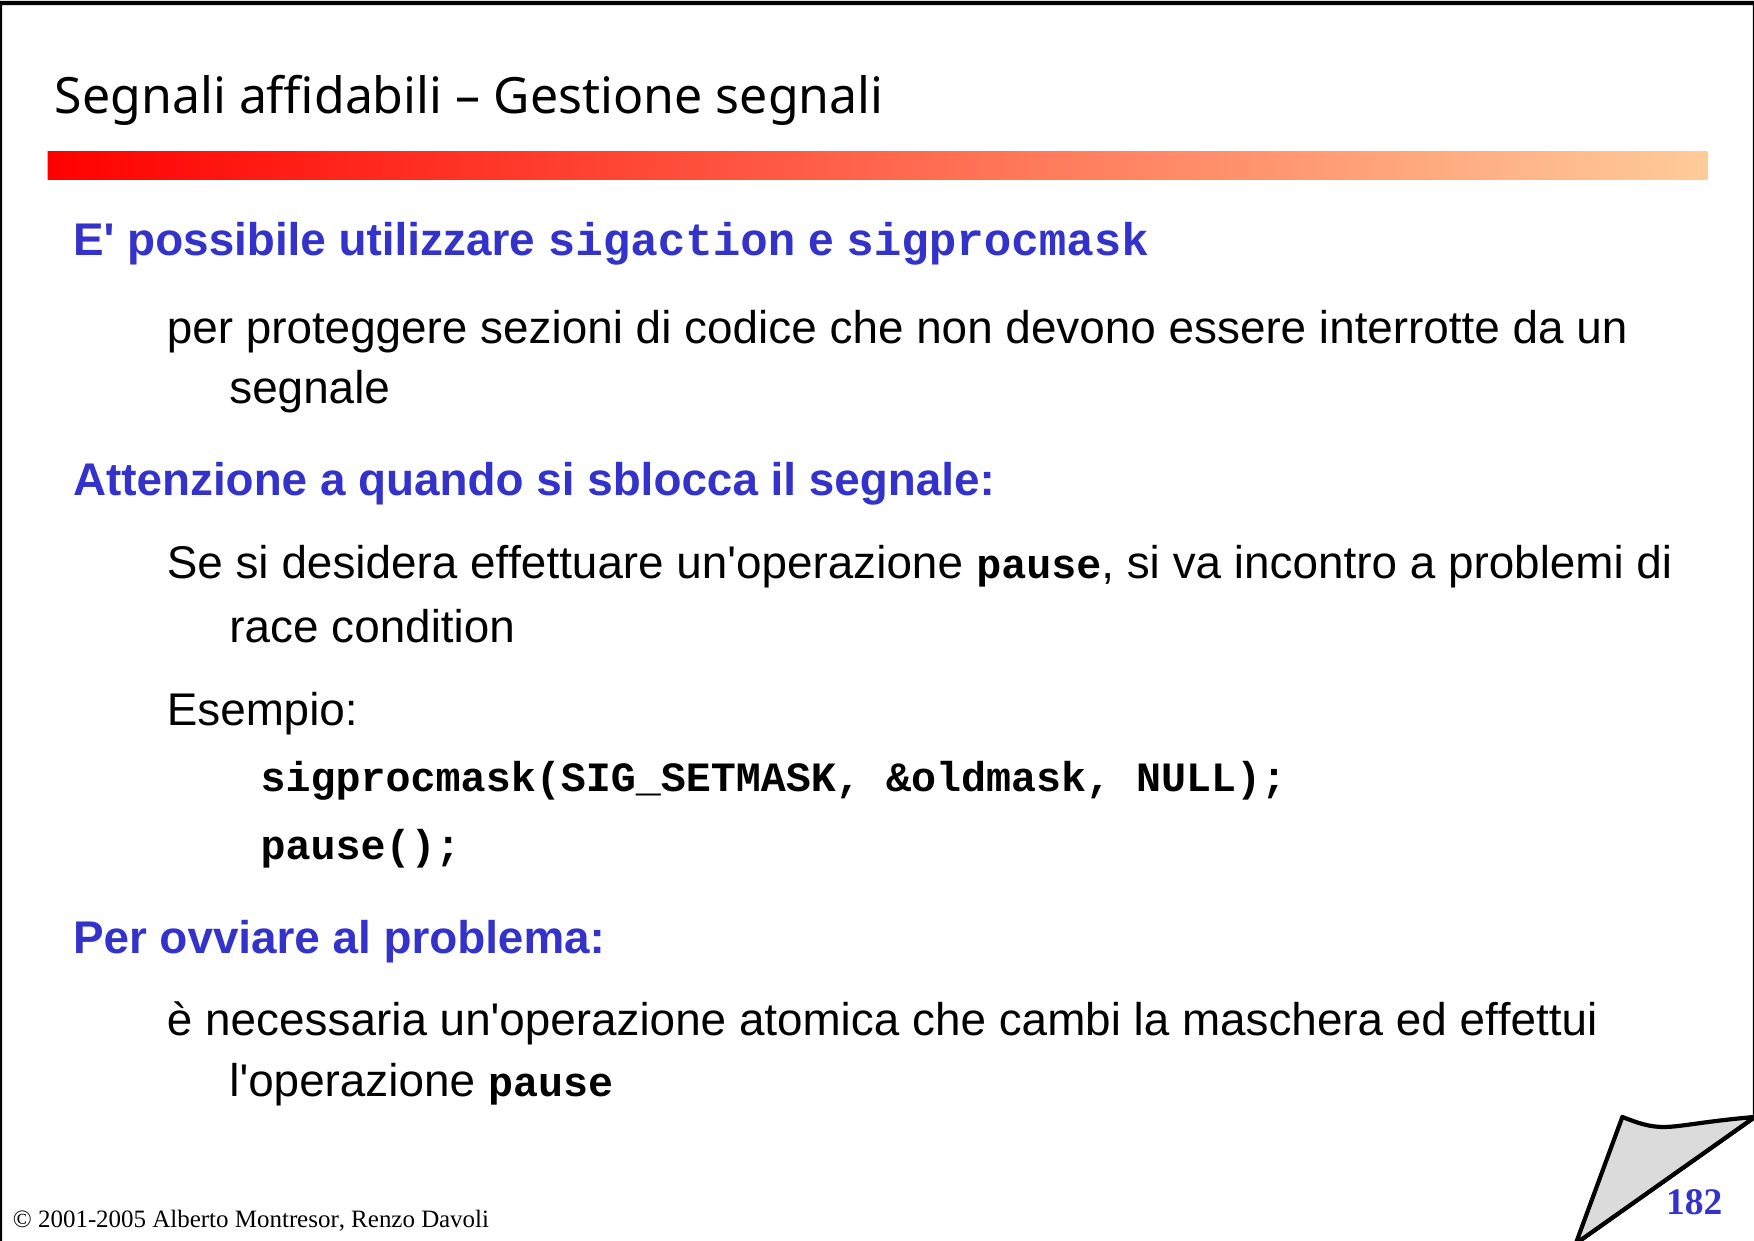

# Segnali affidabili – Gestione segnali
E' possibile utilizzare sigaction e sigprocmask
per proteggere sezioni di codice che non devono essere interrotte da un segnale
Attenzione a quando si sblocca il segnale:
Se si desidera effettuare un'operazione pause, si va incontro a problemi di race condition
Esempio:
sigprocmask(SIG_SETMASK, &oldmask, NULL);
pause();
Per ovviare al problema:
è necessaria un'operazione atomica che cambi la maschera ed effettui l'operazione pause